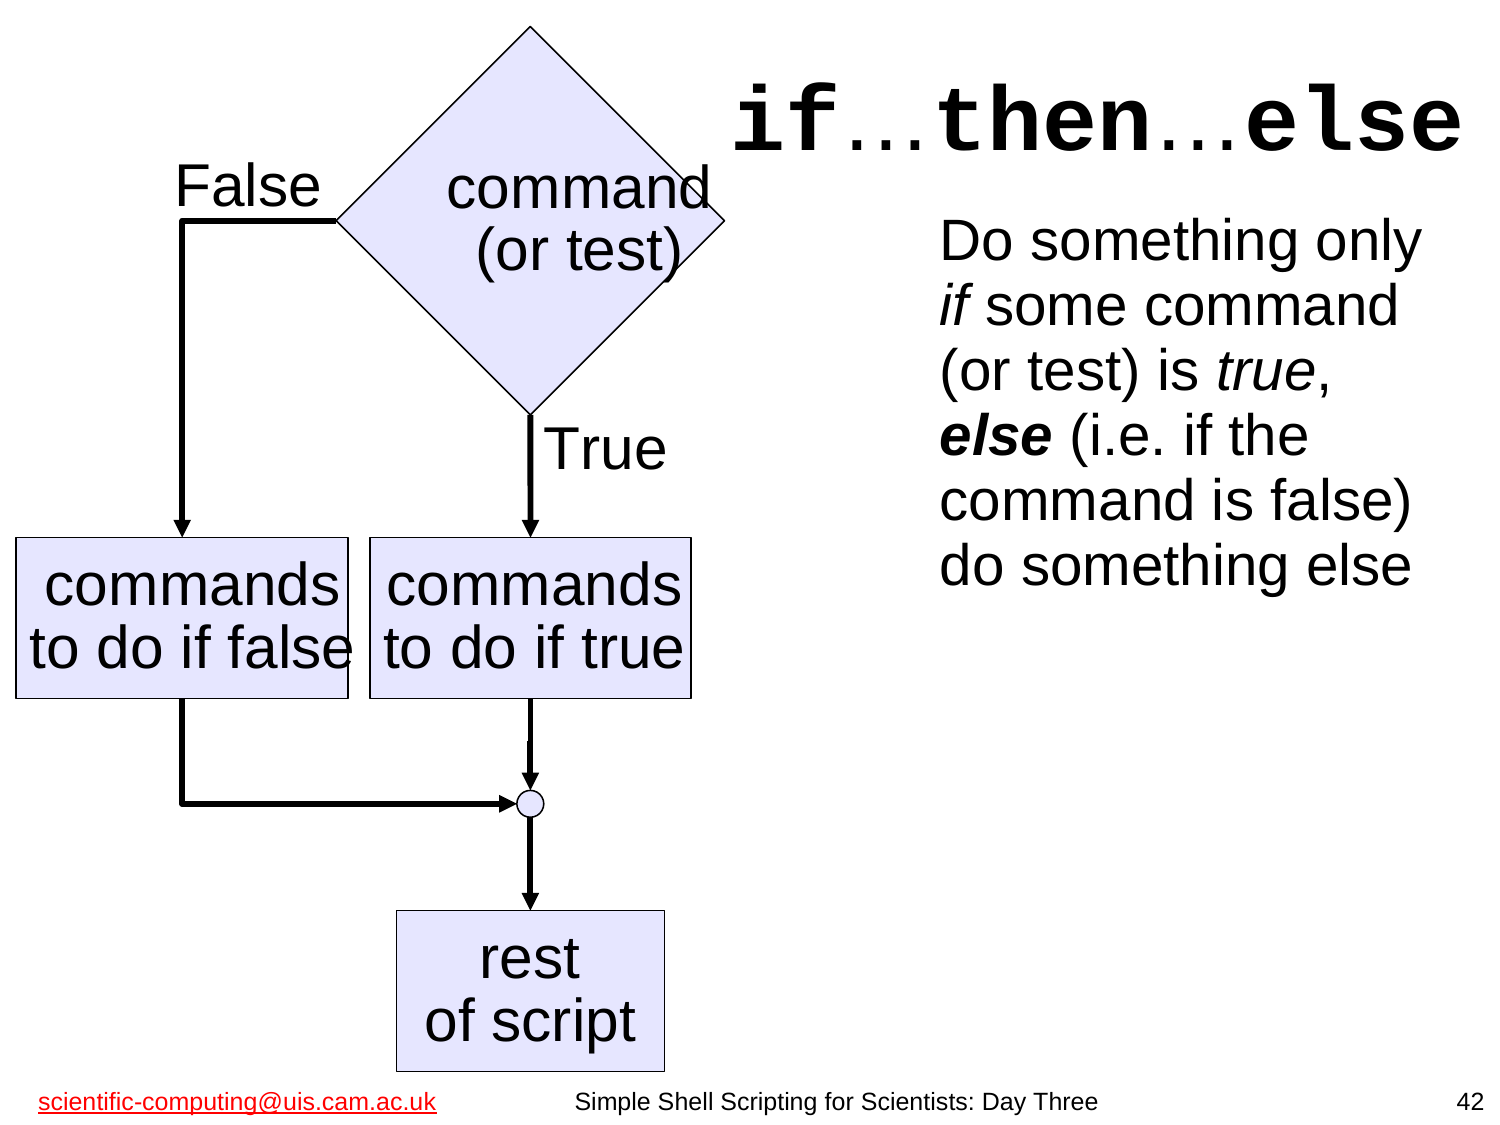

# if…then…else
command
(or test)
False
Do something only if some command (or test) is true, else (i.e. if the command is false) do something else
True
commands
to do if false
commands
to do if true
rest
of script
Python for absolute beginners
42